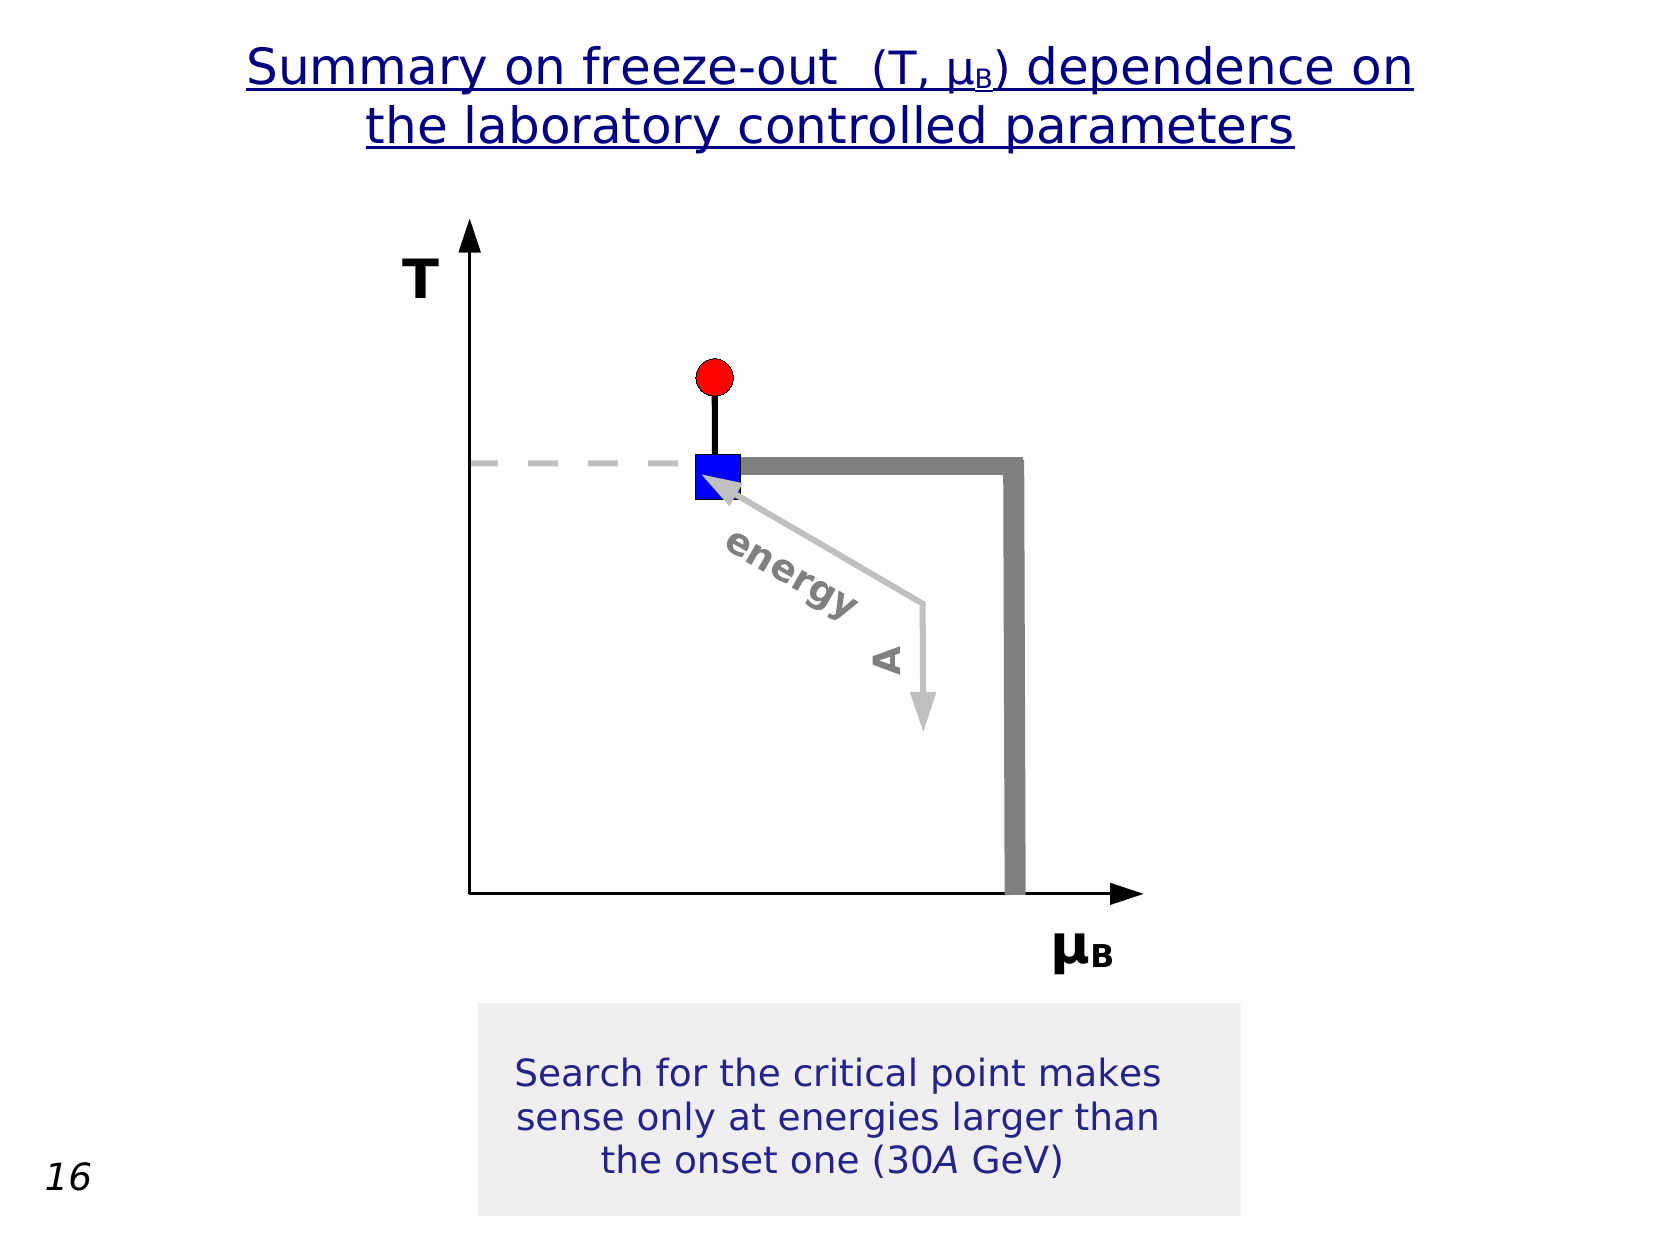

Summary on freeze-out (T, µB) dependence on
the laboratory controlled parameters
T
energy
A
µB
Search for the critical point makes
sense only at energies larger than
the onset one (30A GeV)